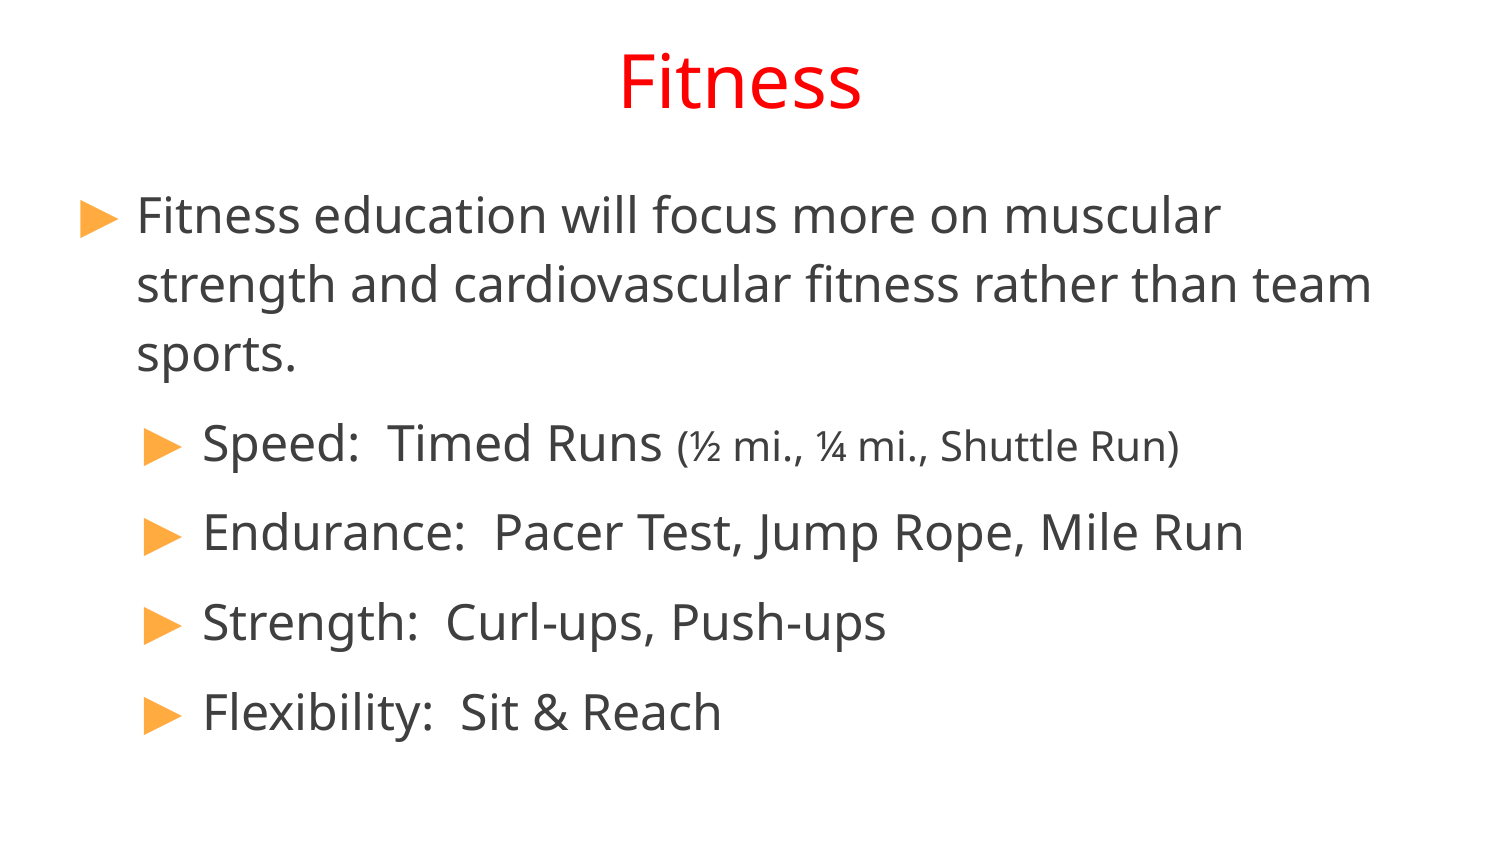

# Fitness
Fitness education will focus more on muscular strength and cardiovascular fitness rather than team sports.
Speed: Timed Runs (½ mi., ¼ mi., Shuttle Run)
Endurance: Pacer Test, Jump Rope, Mile Run
Strength: Curl-ups, Push-ups
Flexibility: Sit & Reach